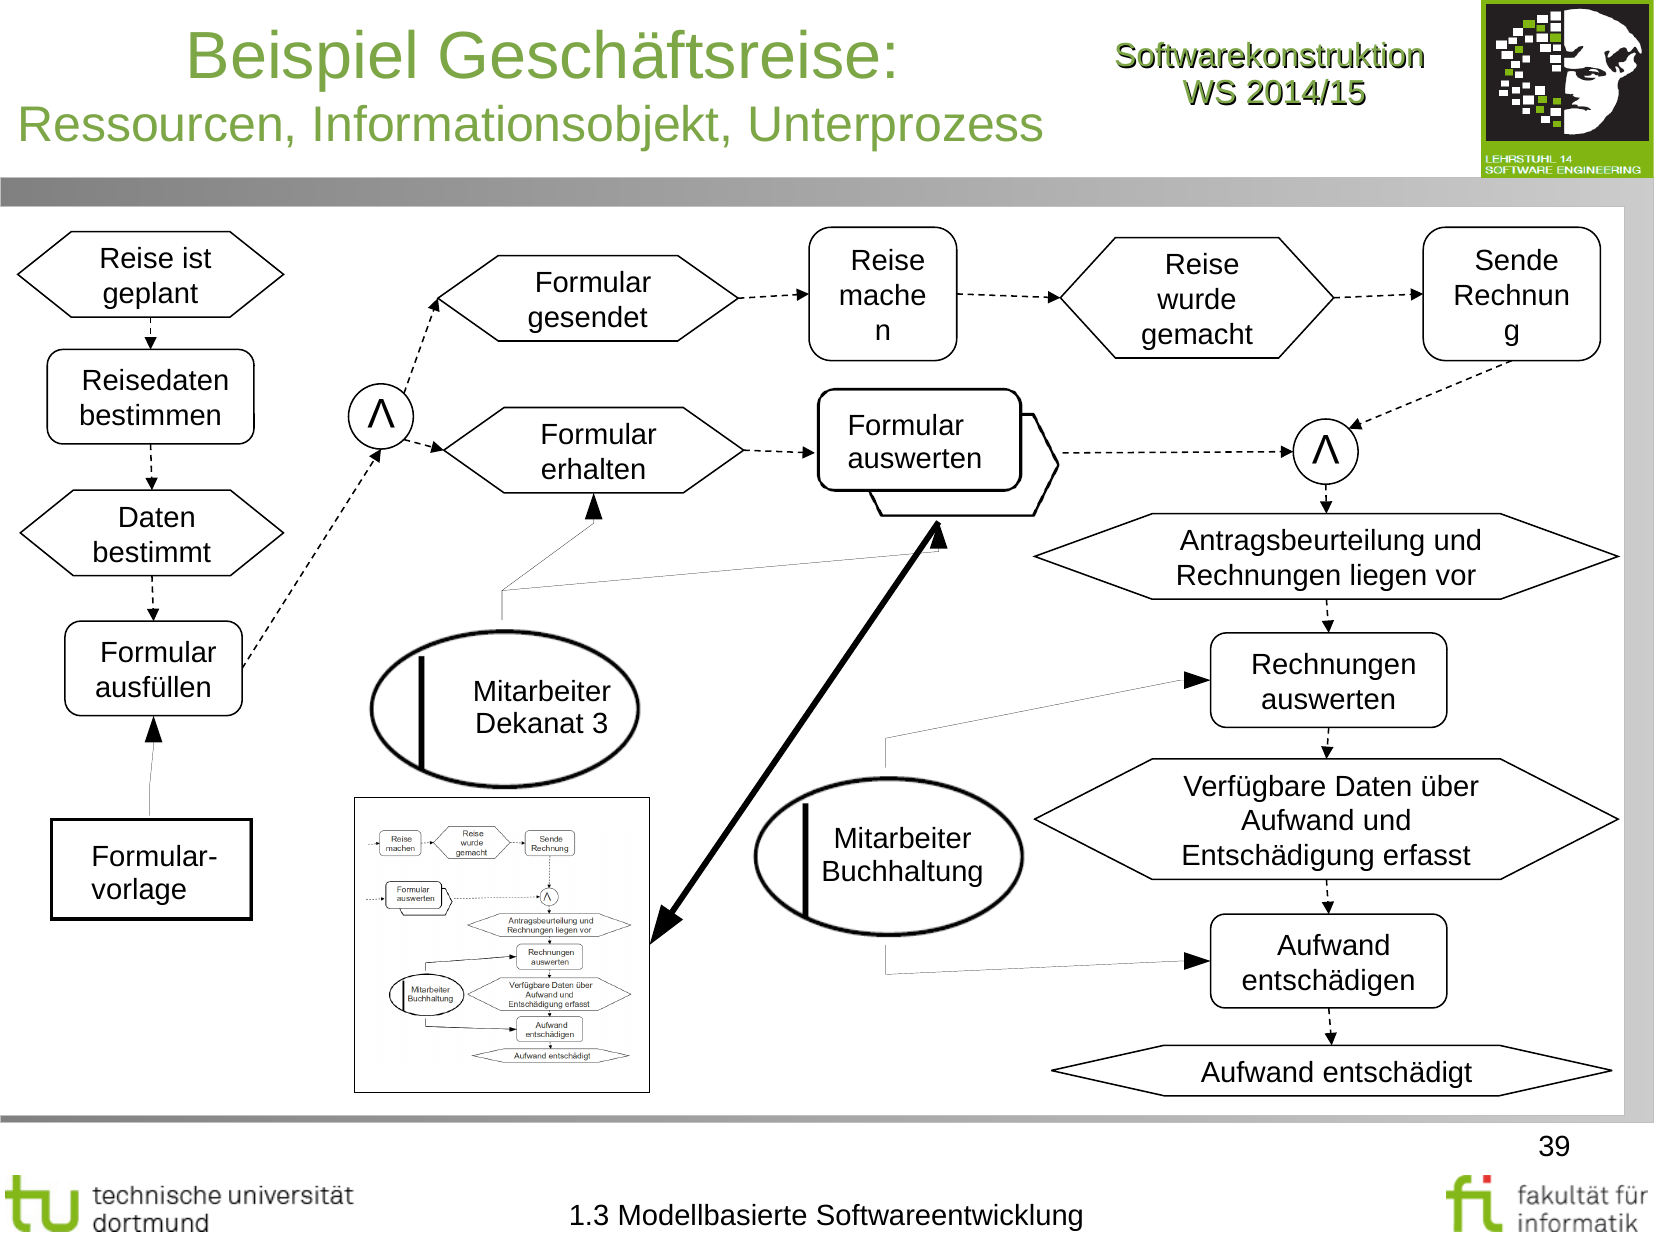

# Beispiel Geschäftsreise: Ressourcen, Informationsobjekt, Unterprozess
Reise machen
Sende Rechnung
Reise ist geplant
Reise wurde gemacht
Formular gesendet
Reisedaten bestimmen
V
Formular auswerten
Formular erhalten
V
Daten bestimmt
Antragsbeurteilung und Rechnungen liegen vor
Formular ausfüllen
Rechnungen auswerten
Mitarbeiter
Dekanat 3
Verfügbare Daten über Aufwand und Entschädigung erfasst
Mitarbeiter
Buchhaltung
Formular-
vorlage
Aufwand entschädigen
Aufwand entschädigt
39
1.3 Modellbasierte Softwareentwicklung